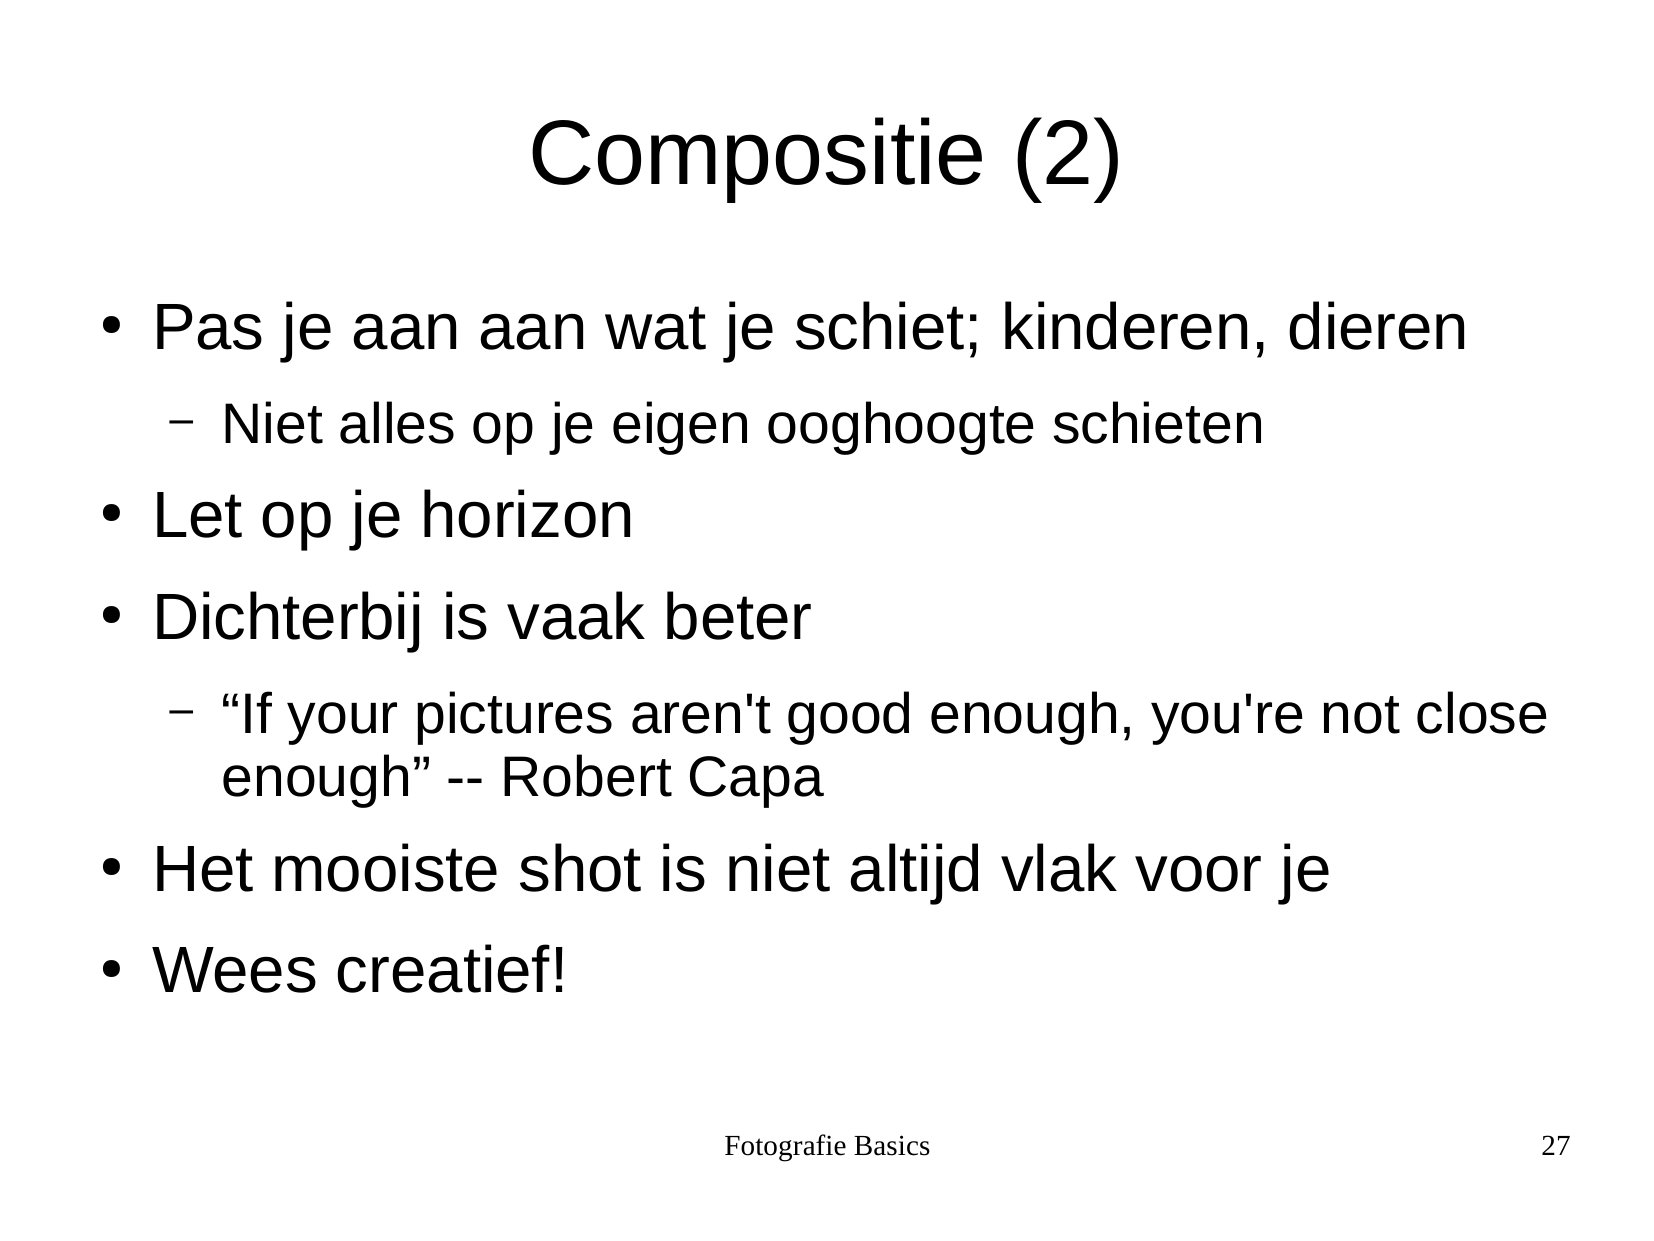

# Compositie (2)
Pas je aan aan wat je schiet; kinderen, dieren
Niet alles op je eigen ooghoogte schieten
Let op je horizon
Dichterbij is vaak beter
“If your pictures aren't good enough, you're not close enough” -- Robert Capa
Het mooiste shot is niet altijd vlak voor je
Wees creatief!
Fotografie Basics
27